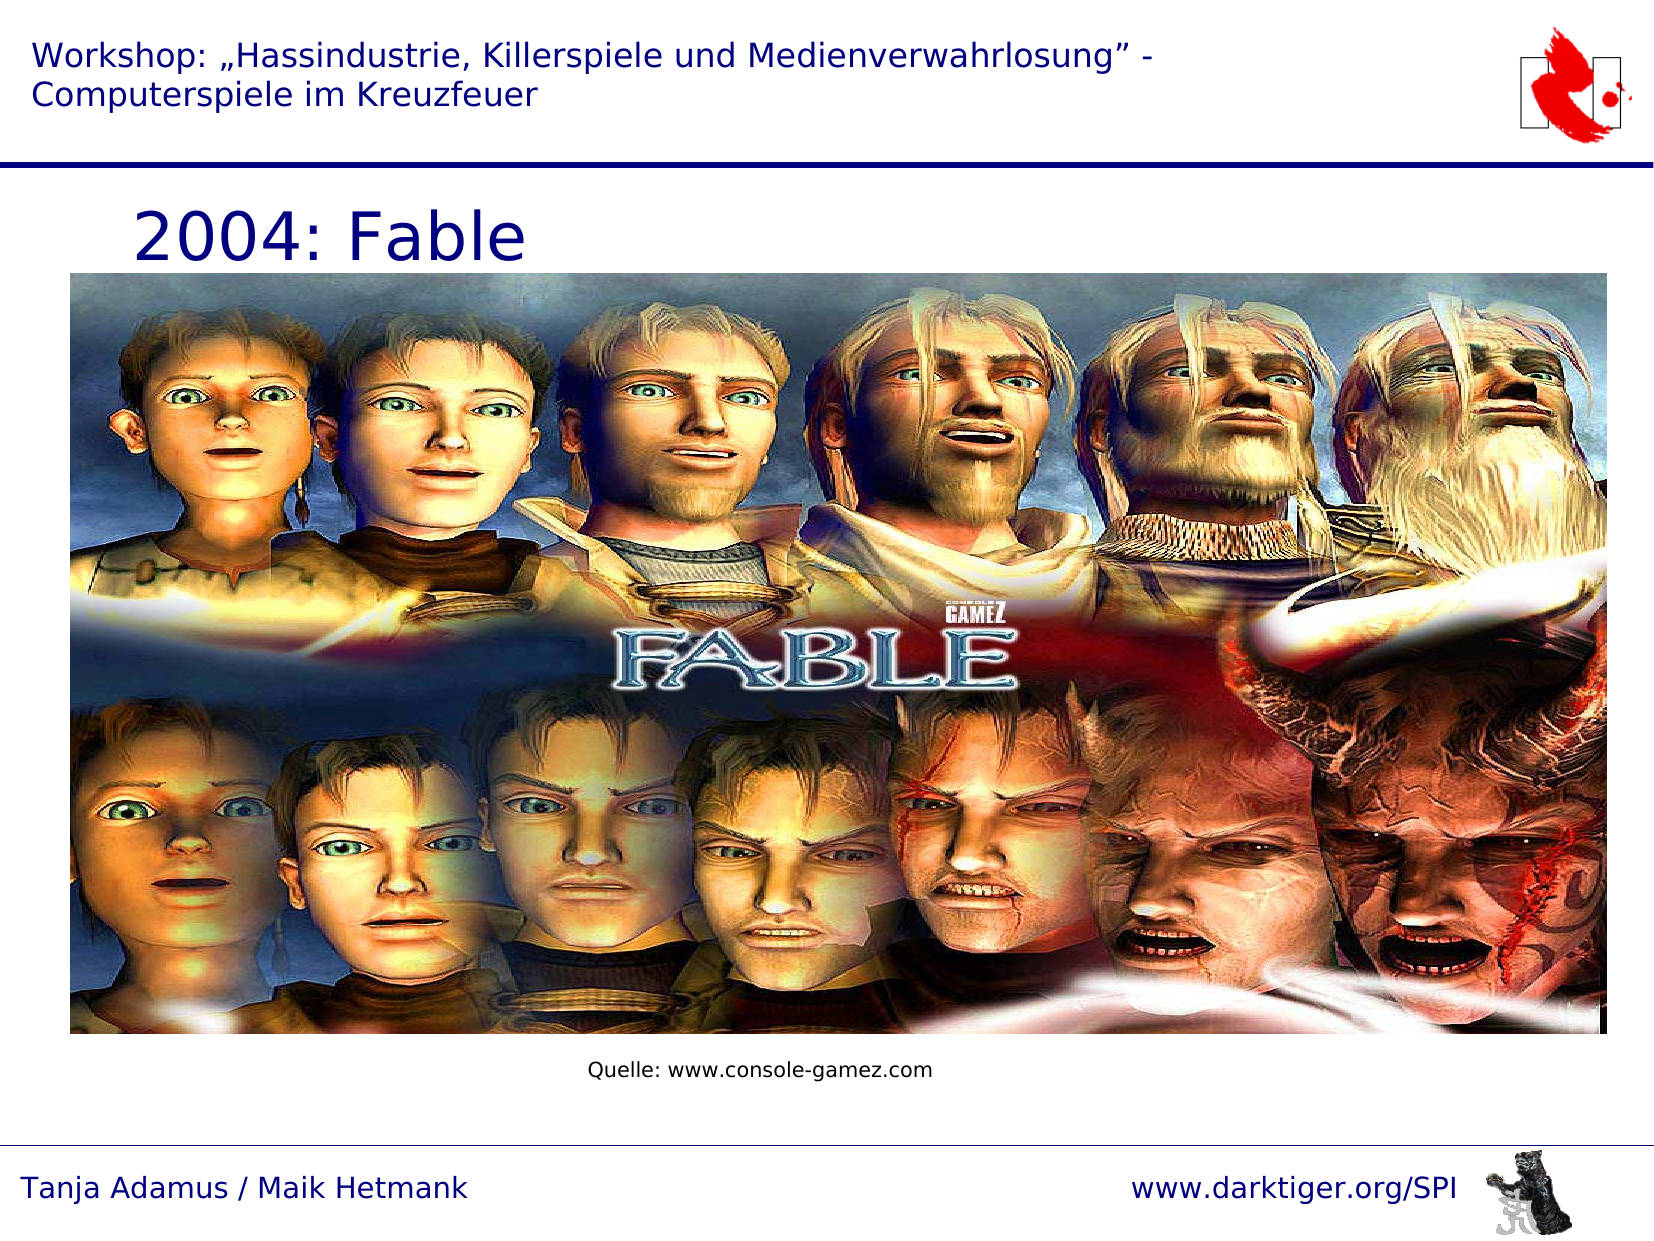

Workshop: „Hassindustrie, Killerspiele und Medienverwahrlosung” - Computerspiele im Kreuzfeuer
2004: Fable
Quelle: www.console-gamez.com